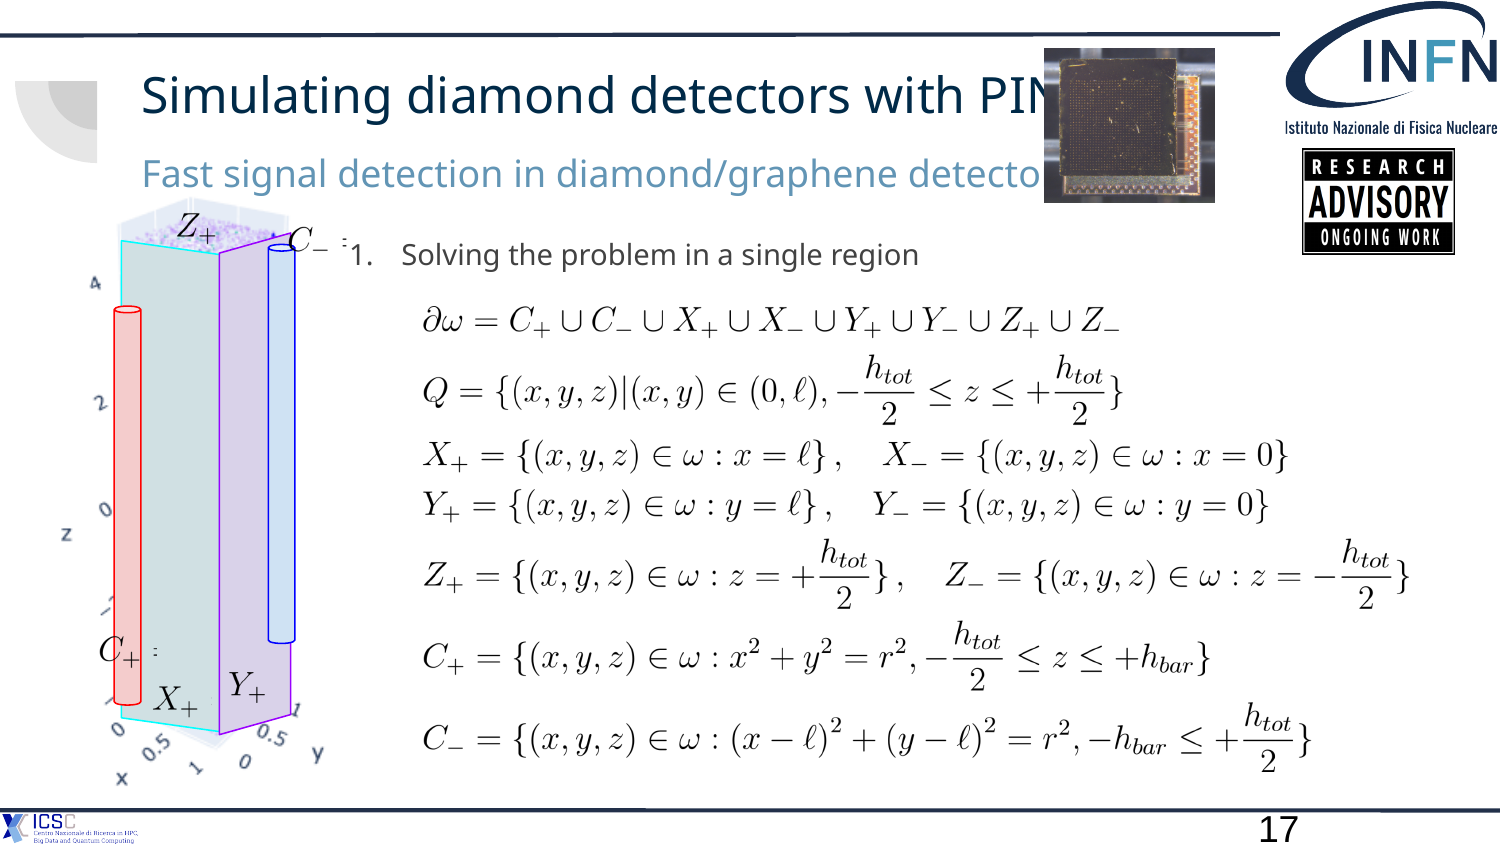

# Simulating diamond detectors with PINN
Fast signal detection in diamond/graphene detectors
Solving the problem in a single region